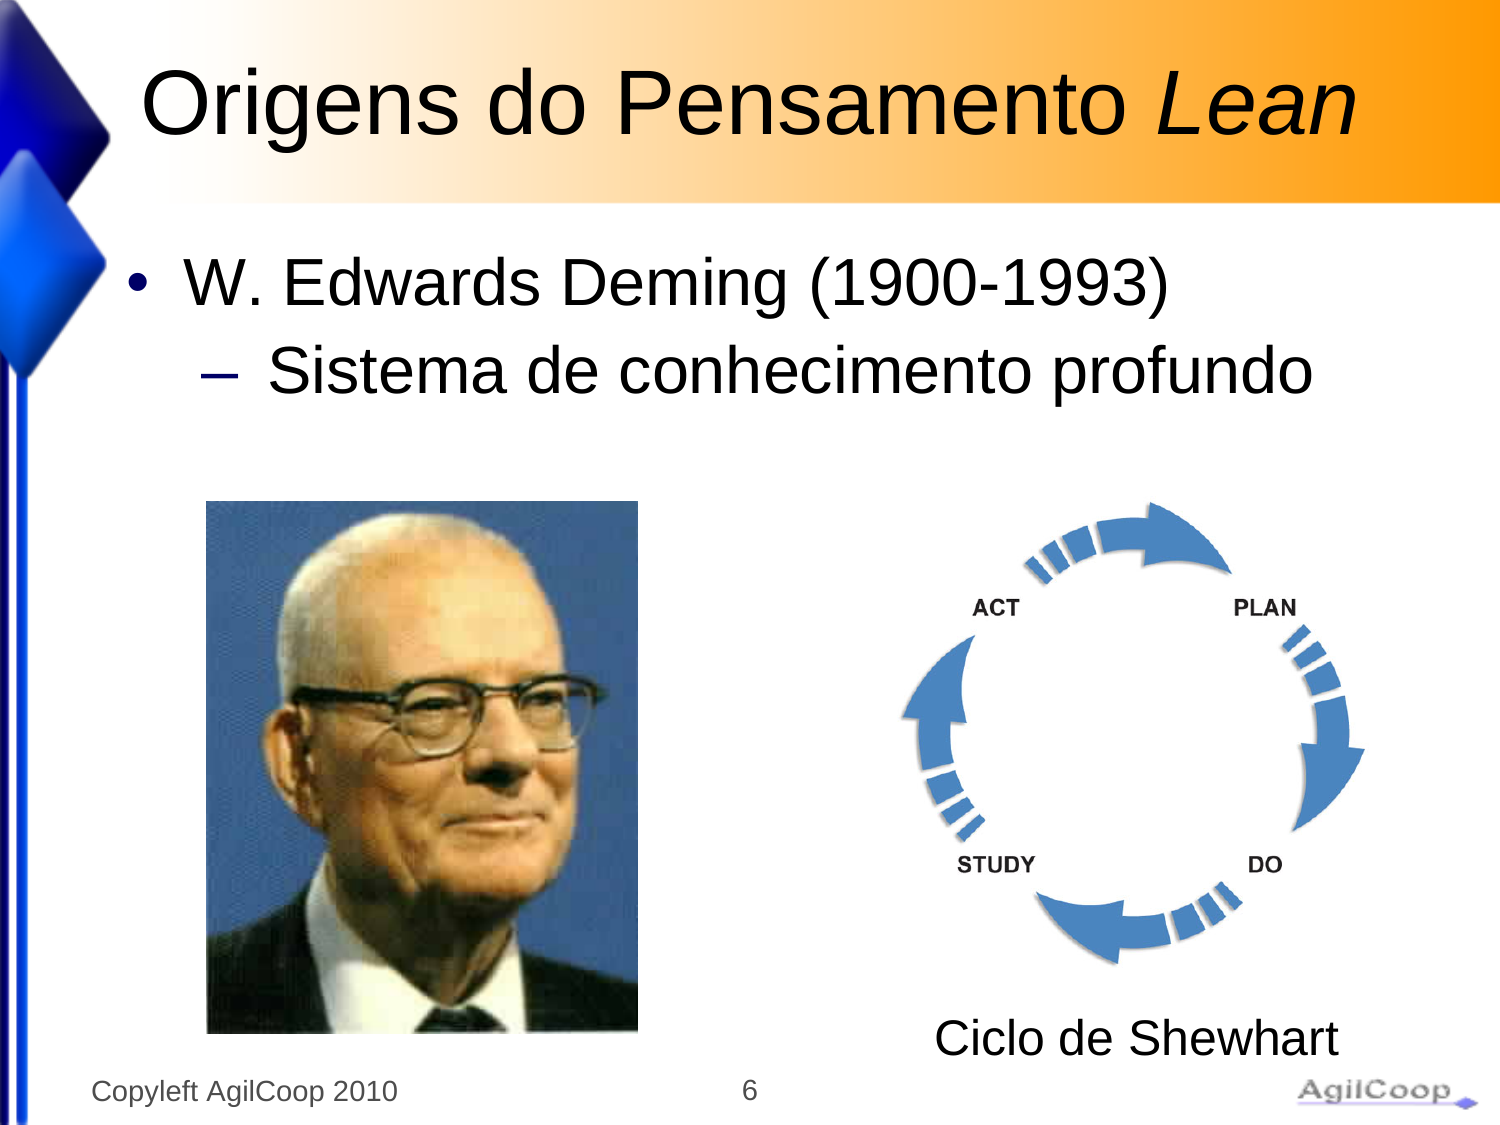

# Origens do Pensamento Lean
W. Edwards Deming (1900-1993)
 Sistema de conhecimento profundo
Ciclo de Shewhart
Copyleft AgilCoop 2010
6